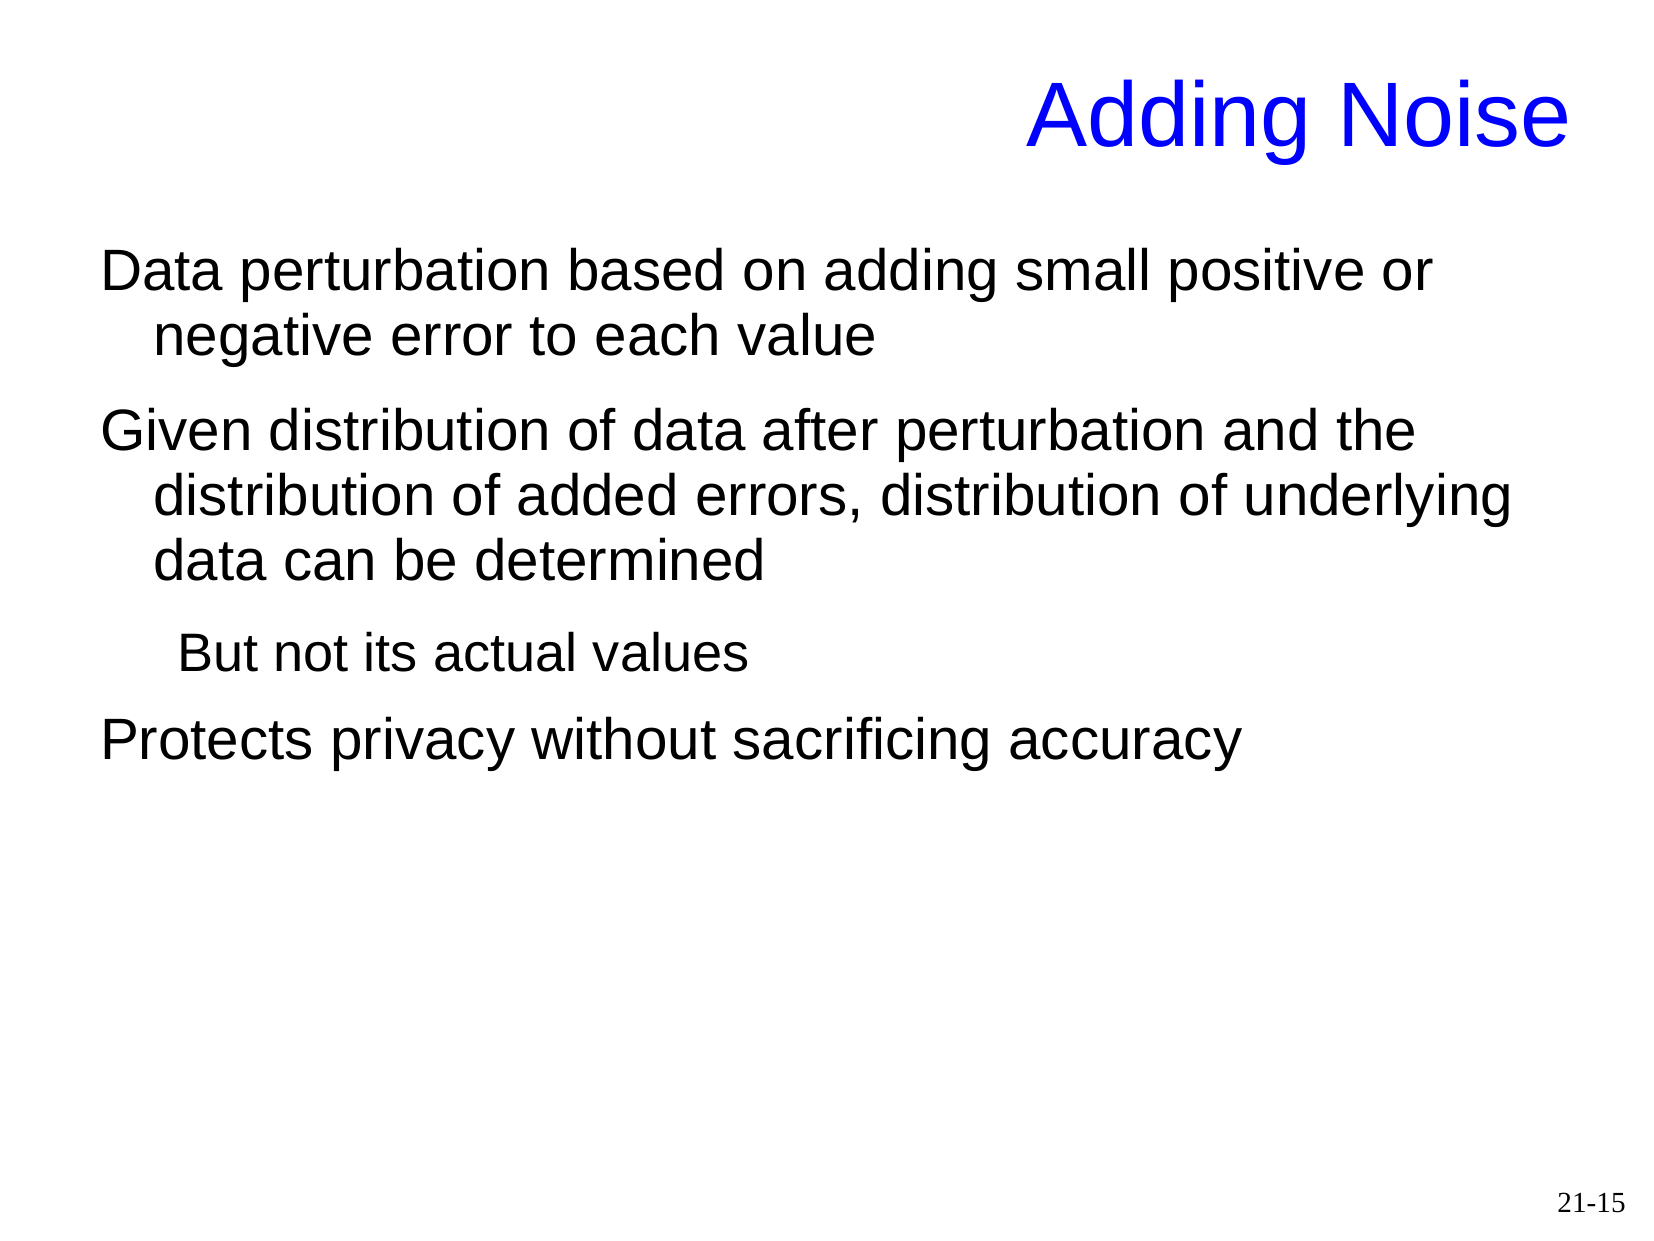

# Adding Noise
Data perturbation based on adding small positive or negative error to each value
Given distribution of data after perturbation and the distribution of added errors, distribution of underlying data can be determined
But not its actual values
Protects privacy without sacrificing accuracy